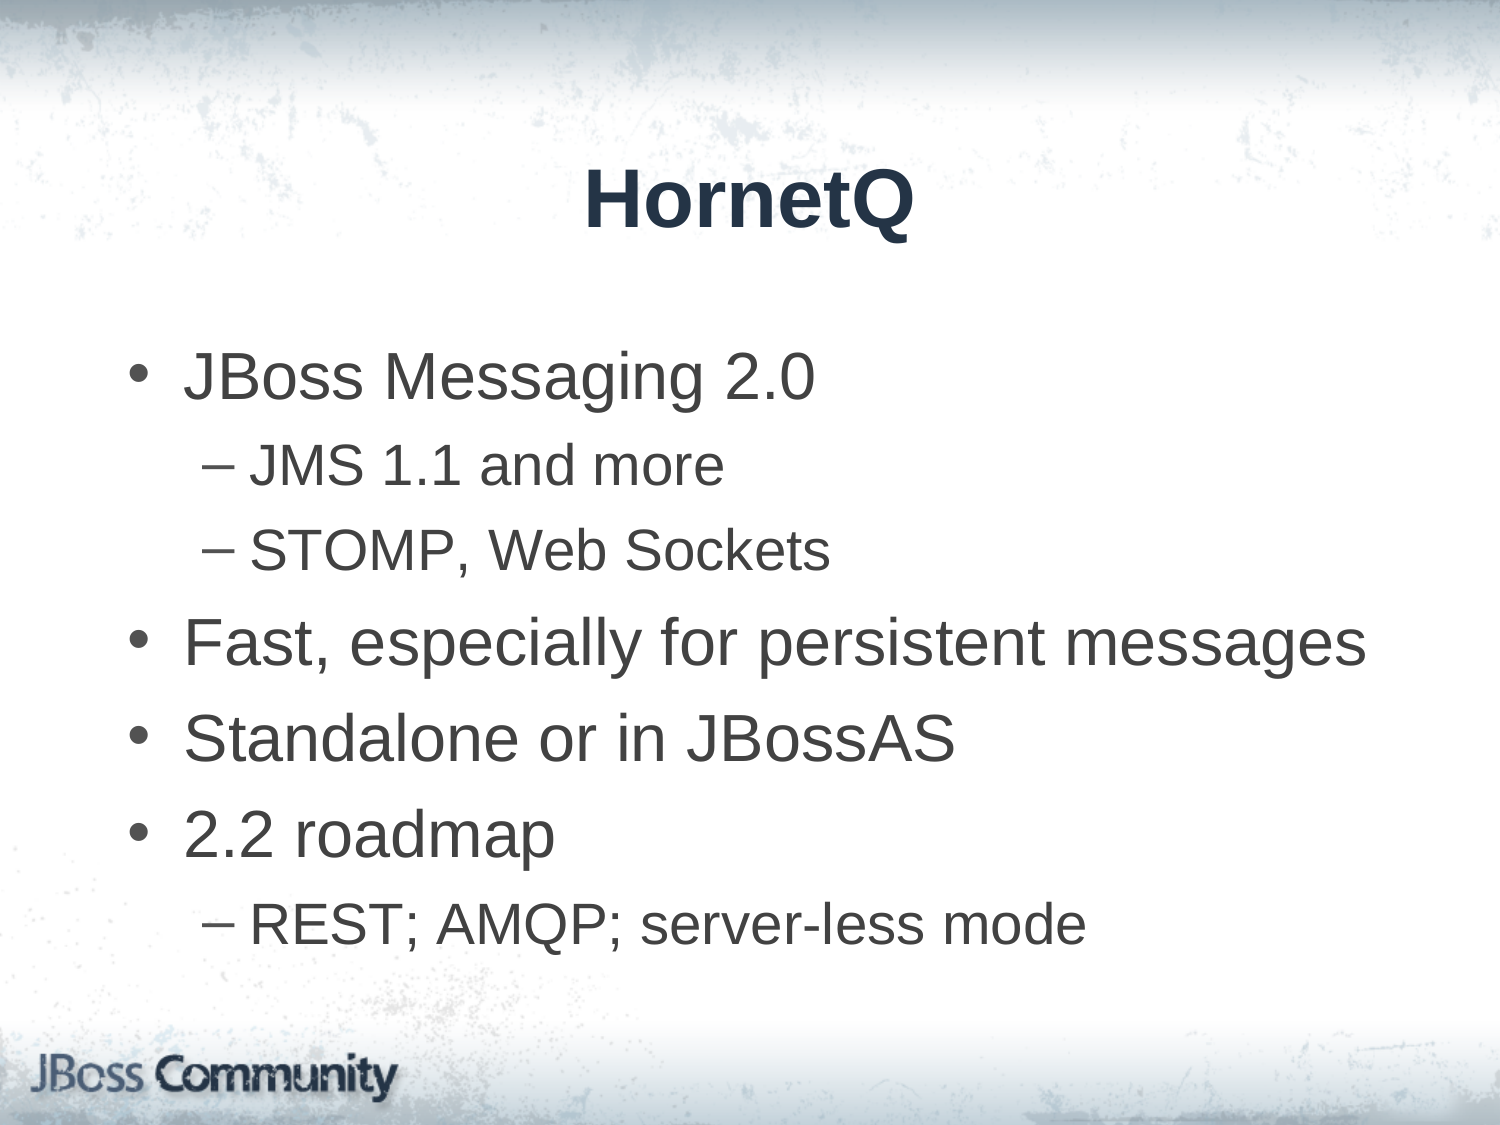

# HornetQ
JBoss Messaging 2.0
JMS 1.1 and more
STOMP, Web Sockets
Fast, especially for persistent messages
Standalone or in JBossAS
2.2 roadmap
REST; AMQP; server-less mode